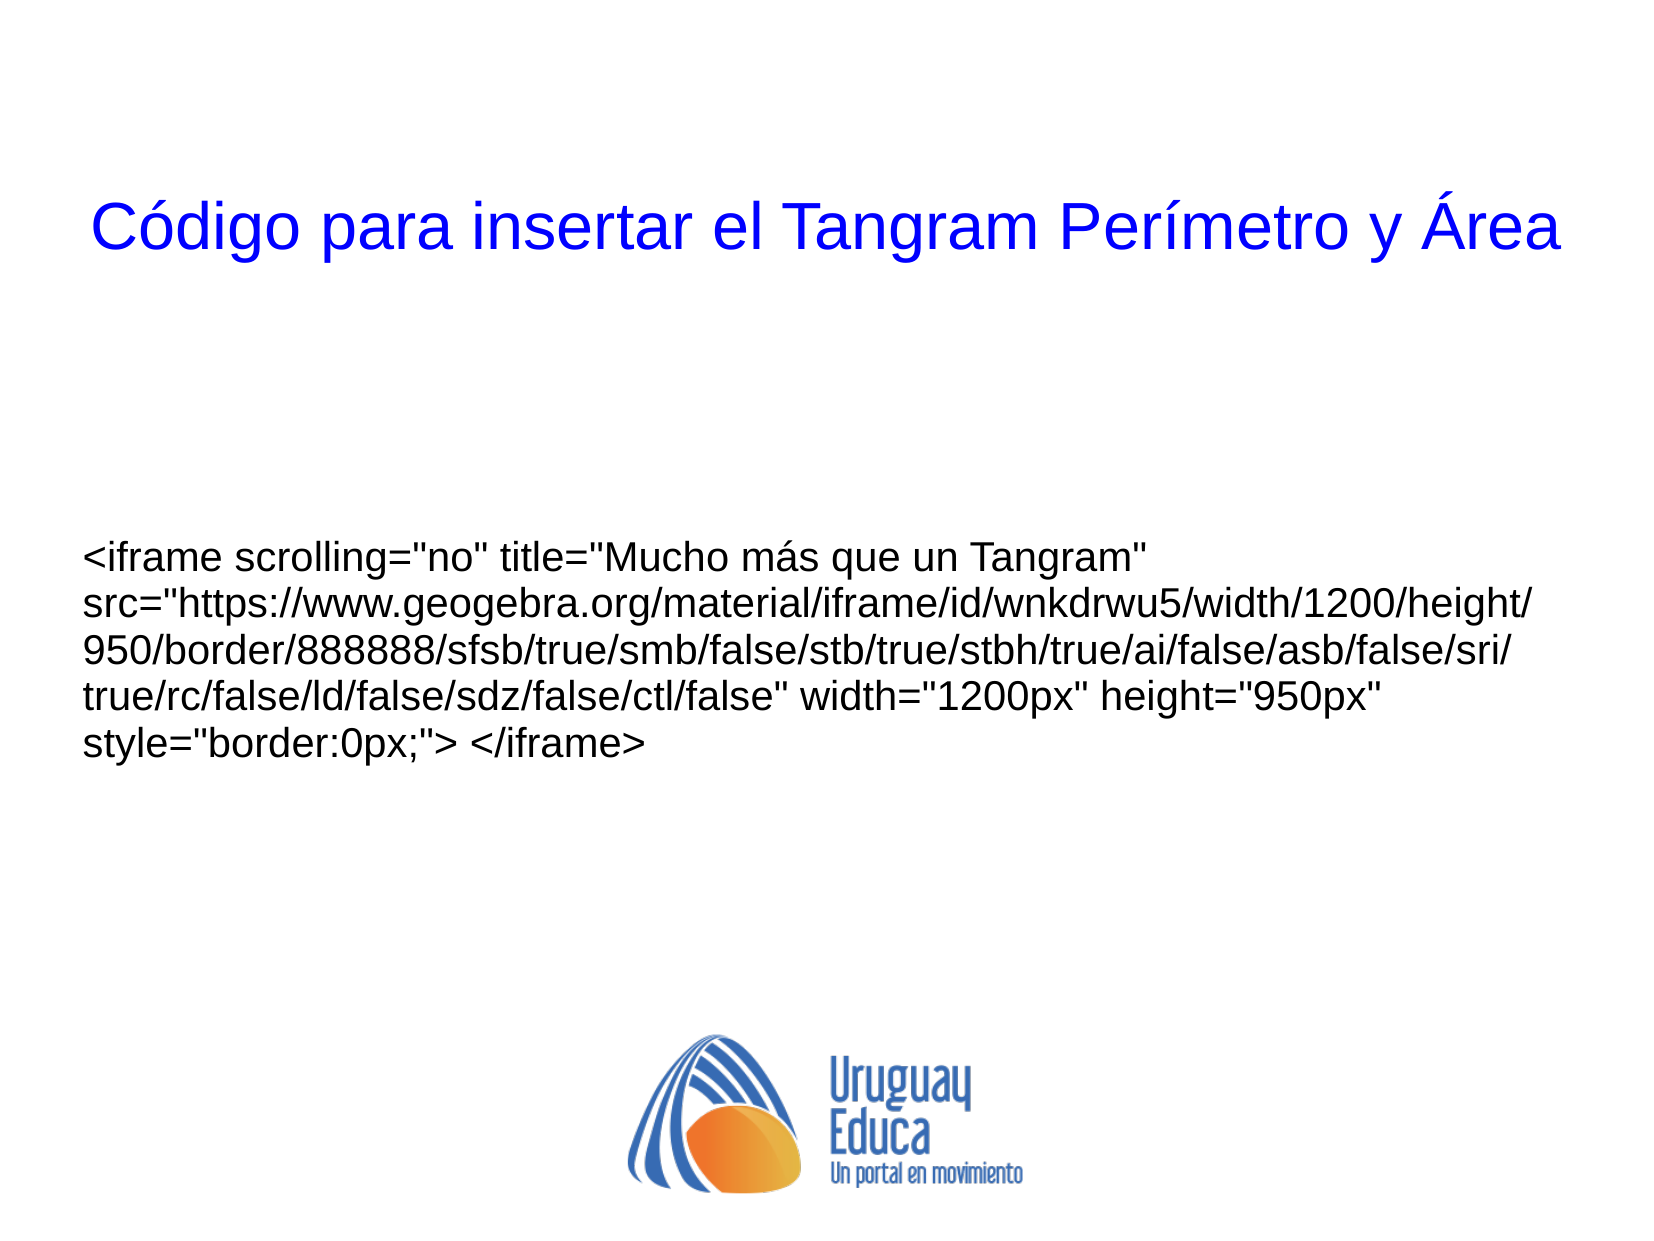

# Código para insertar el Tangram Perímetro y Área
<iframe scrolling="no" title="Mucho más que un Tangram" src="https://www.geogebra.org/material/iframe/id/wnkdrwu5/width/1200/height/950/border/888888/sfsb/true/smb/false/stb/true/stbh/true/ai/false/asb/false/sri/true/rc/false/ld/false/sdz/false/ctl/false" width="1200px" height="950px" style="border:0px;"> </iframe>